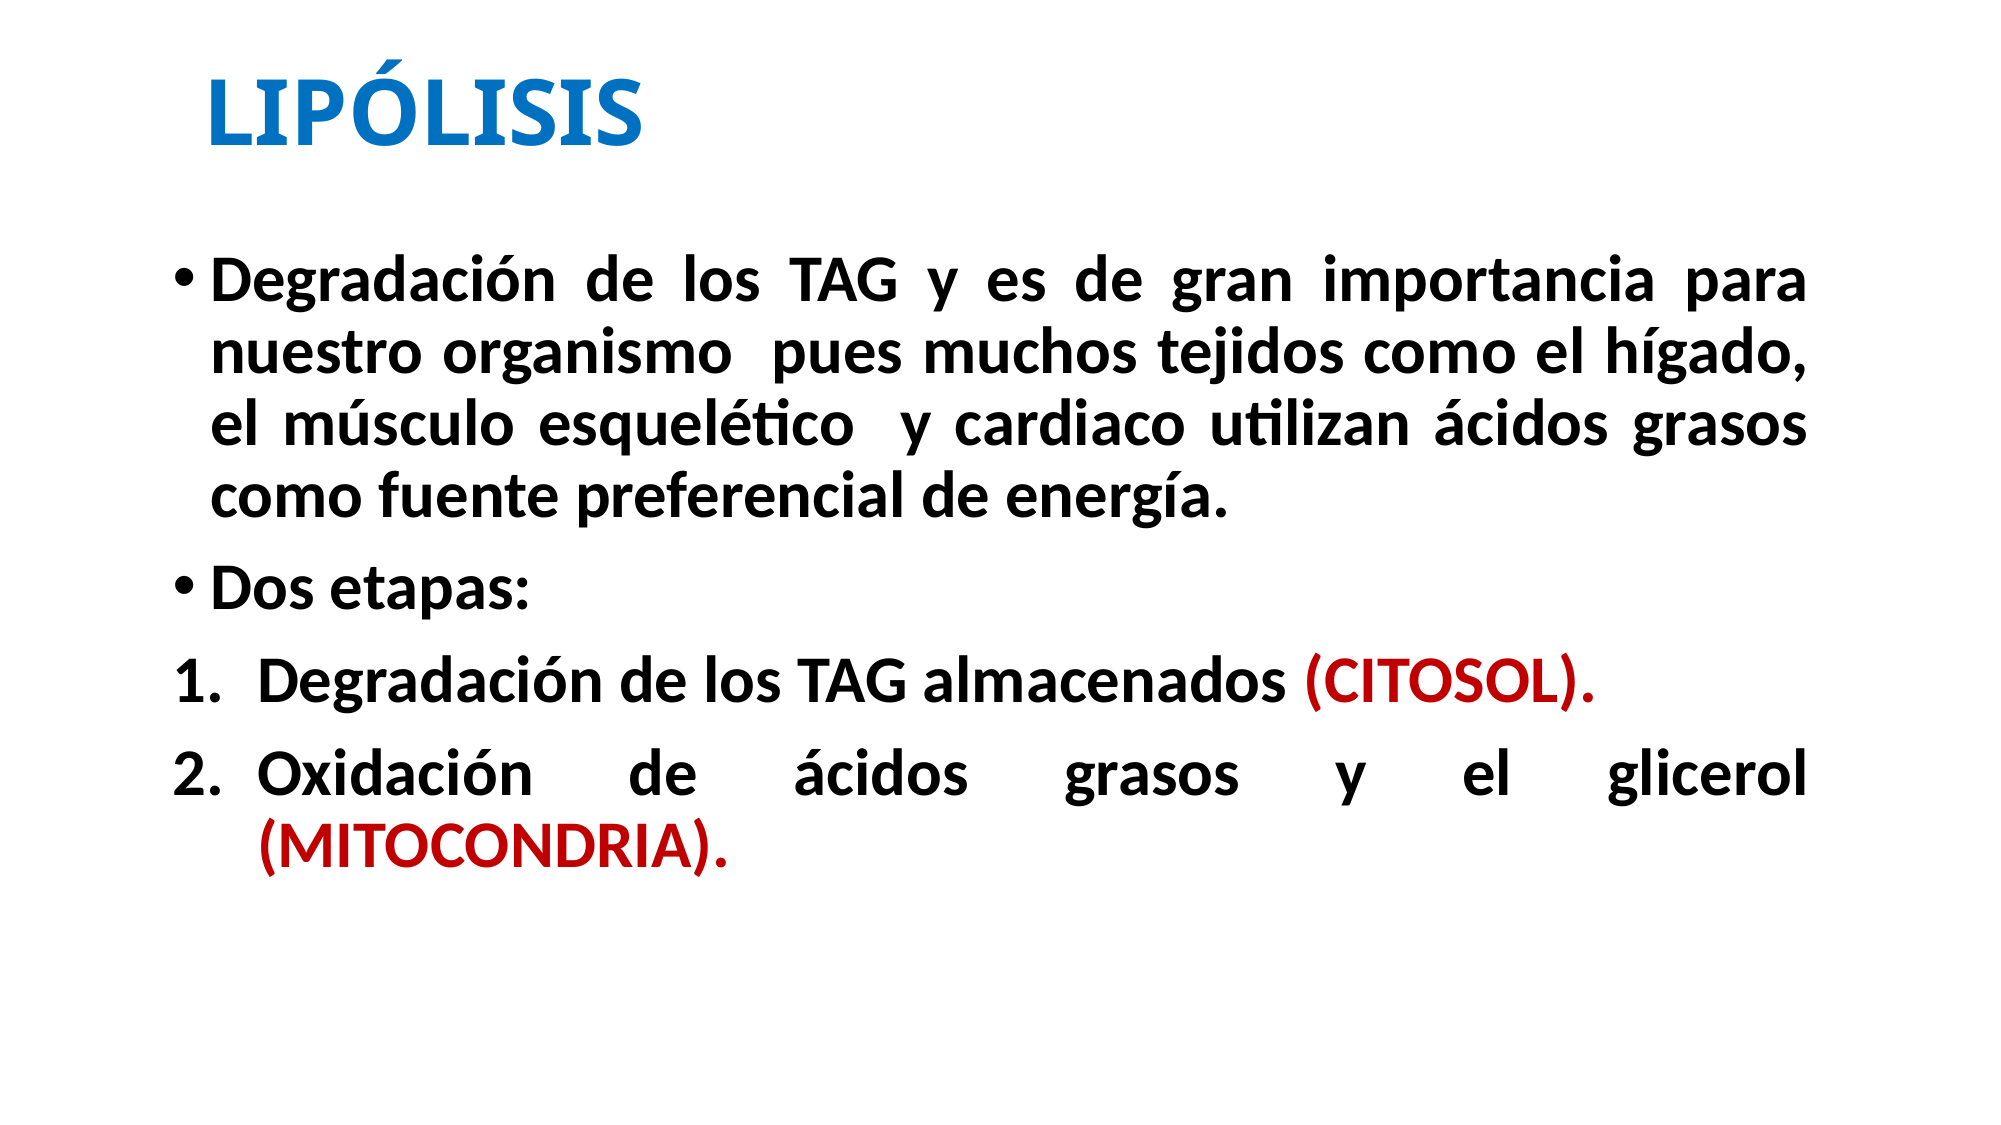

# LIPÓLISIS
Degradación de los TAG y es de gran importancia para nuestro organismo pues muchos tejidos como el hígado, el músculo esquelético y cardiaco utilizan ácidos grasos como fuente preferencial de energía.
Dos etapas:
Degradación de los TAG almacenados (CITOSOL).
Oxidación de ácidos grasos y el glicerol (MITOCONDRIA).